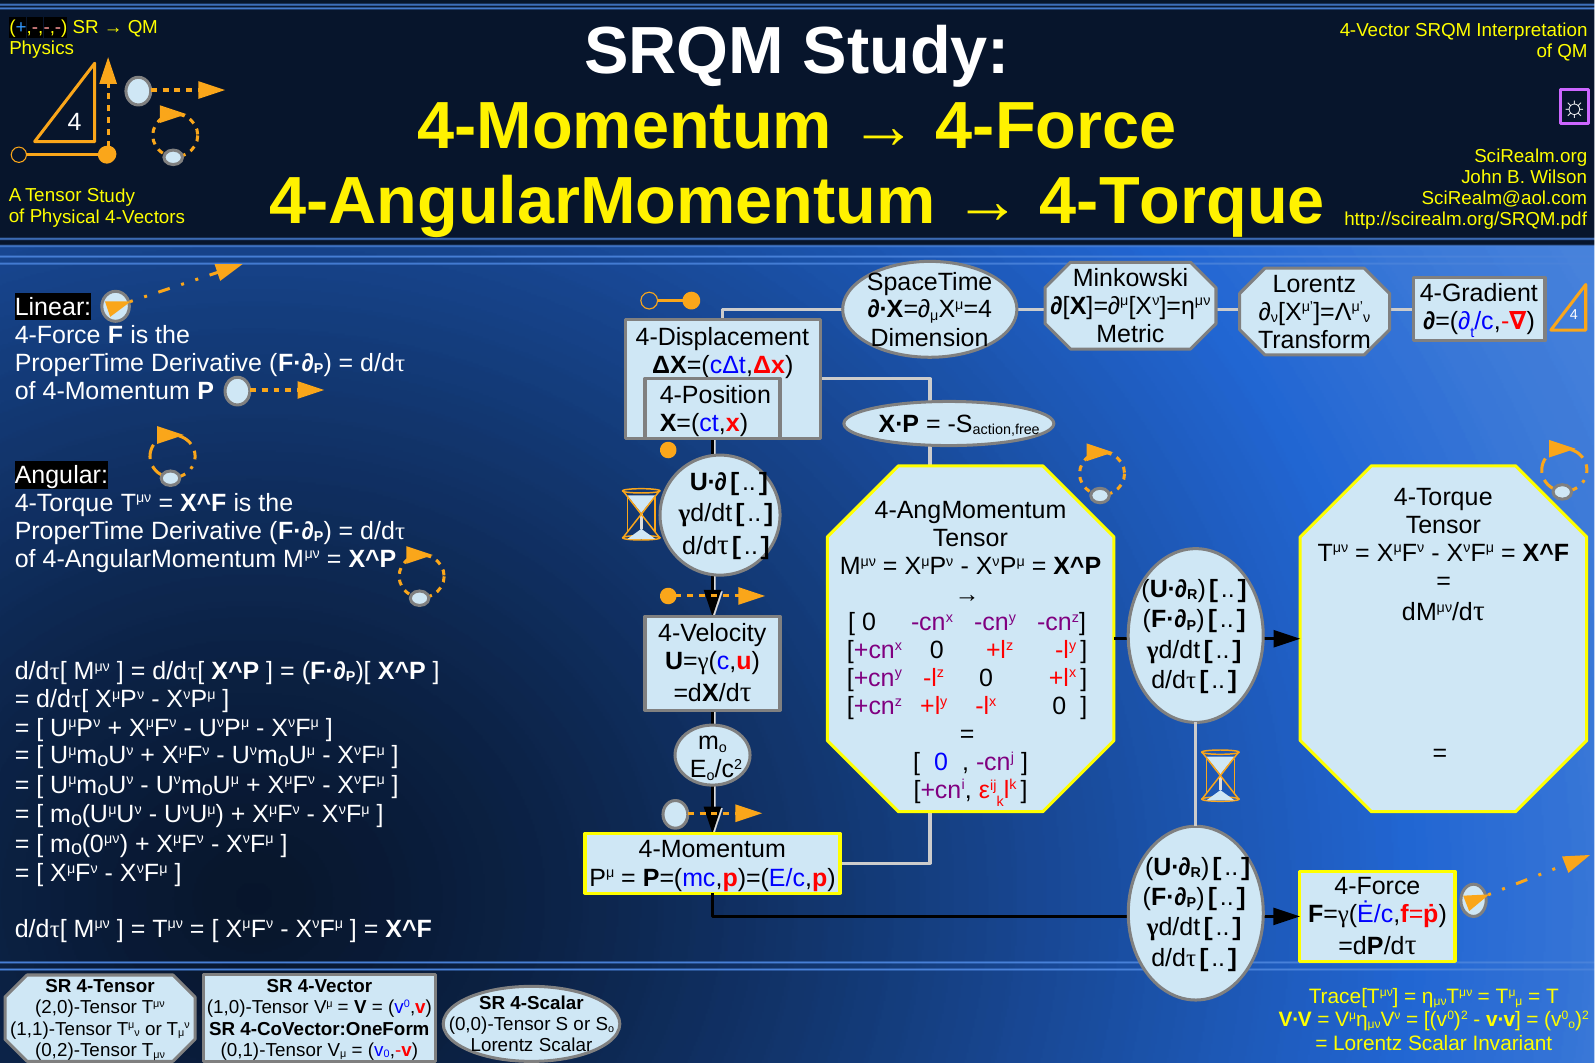

# SRQM Study: 4-Momentum → 4-Force 4-AngularMomentum → 4-Torque
(+,-,-,-) SR → QM
Physics
A Tensor Study
of Physical 4-Vectors
4-Vector SRQM Interpretation
of QM
SciRealm.org
John B. Wilson
SciRealm@aol.com
http://scirealm.org/SRQM.pdf
4
☼
SpaceTime
∂∙X=∂μXμ=4
Dimension
Minkowski
∂[X]=∂μ[Xν]=ημν
Metric
Lorentz
∂ν[Xμ’]=Λμ’ν
Transform
4-Gradient
∂=(∂t/c,-∇)
4
Linear:
4-Force F is the
ProperTime Derivative (F·∂P) = d/dτ
of 4-Momentum P
Angular:
4-Torque Tμν = X^F is the
ProperTime Derivative (F·∂P) = d/dτ
of 4-AngularMomentum Mμν = X^P
d/dτ[ Mμν ] = d/dτ[ X^P ] = (F·∂P)[ X^P ]
= d/dτ[ XμPν - XνPμ ]
= [ UμPν + XμFν - UνPμ - XνFμ ]
= [ UμmoUν + XμFν - UνmoUμ - XνFμ ]
= [ UμmoUν - UνmoUμ + XμFν - XνFμ ]
= [ mo(UμUν - UνUμ) + XμFν - XνFμ ]
= [ mo(0μν) + XμFν - XνFμ ]
= [ XμFν - XνFμ ]
d/dτ[ Mμν ] = Tμν = [ XμFν - XνFμ ] = X^F
4-Displacement
ΔX=(cΔt,Δx)
4-Position
X=(ct,x)
 X∙P = -Saction,free
 U∙∂[..]
 γd/dt[..]
 d/dτ[..]
4-AngMomentum
Tensor
Mμν = XμPν - XνPμ = X^P
→
[ 0 -cnx -cny -cnz]
[+cnx 0 +lz -ly ]
[+cny -lz 0 +lx ]
[+cnz +ly -lx 0 ]
=
[ 0 , -cnj ]
[+cni, εijklk ]
4-Torque
Tensor
Tμν = XμFν - XνFμ = X^F
=
dMμν/dτ
=
(U∙∂R)[..]
(F·∂P)[..]
γd/dt[..]
d/dτ[..]
4-Velocity
U=γ(c,u)
=dX/dτ
mo
 Eo/c2
 (U∙∂R)[..]
(F·∂P)[..]
γd/dt[..]
d/dτ[..]
4-Momentum
Pμ = P=(mc,p)=(E/c,p)
4-Force
F=γ(Ė/c,f=ṗ)
=dP/dτ
SR 4-Tensor
(2,0)-Tensor Tμν
(1,1)-Tensor Tμν or Tμν
(0,2)-Tensor Tμν
SR 4-Vector
(1,0)-Tensor Vμ = V = (v0,v)
SR 4-CoVector:OneForm
(0,1)-Tensor Vμ = (v0,-v)
Trace[Tμν] = ημνTμν = Tμμ = T
V∙V = VμημνVν = [(v0)2 - v∙v] = (v0o)2
= Lorentz Scalar Invariant
SR 4-Scalar
(0,0)-Tensor S or So
Lorentz Scalar